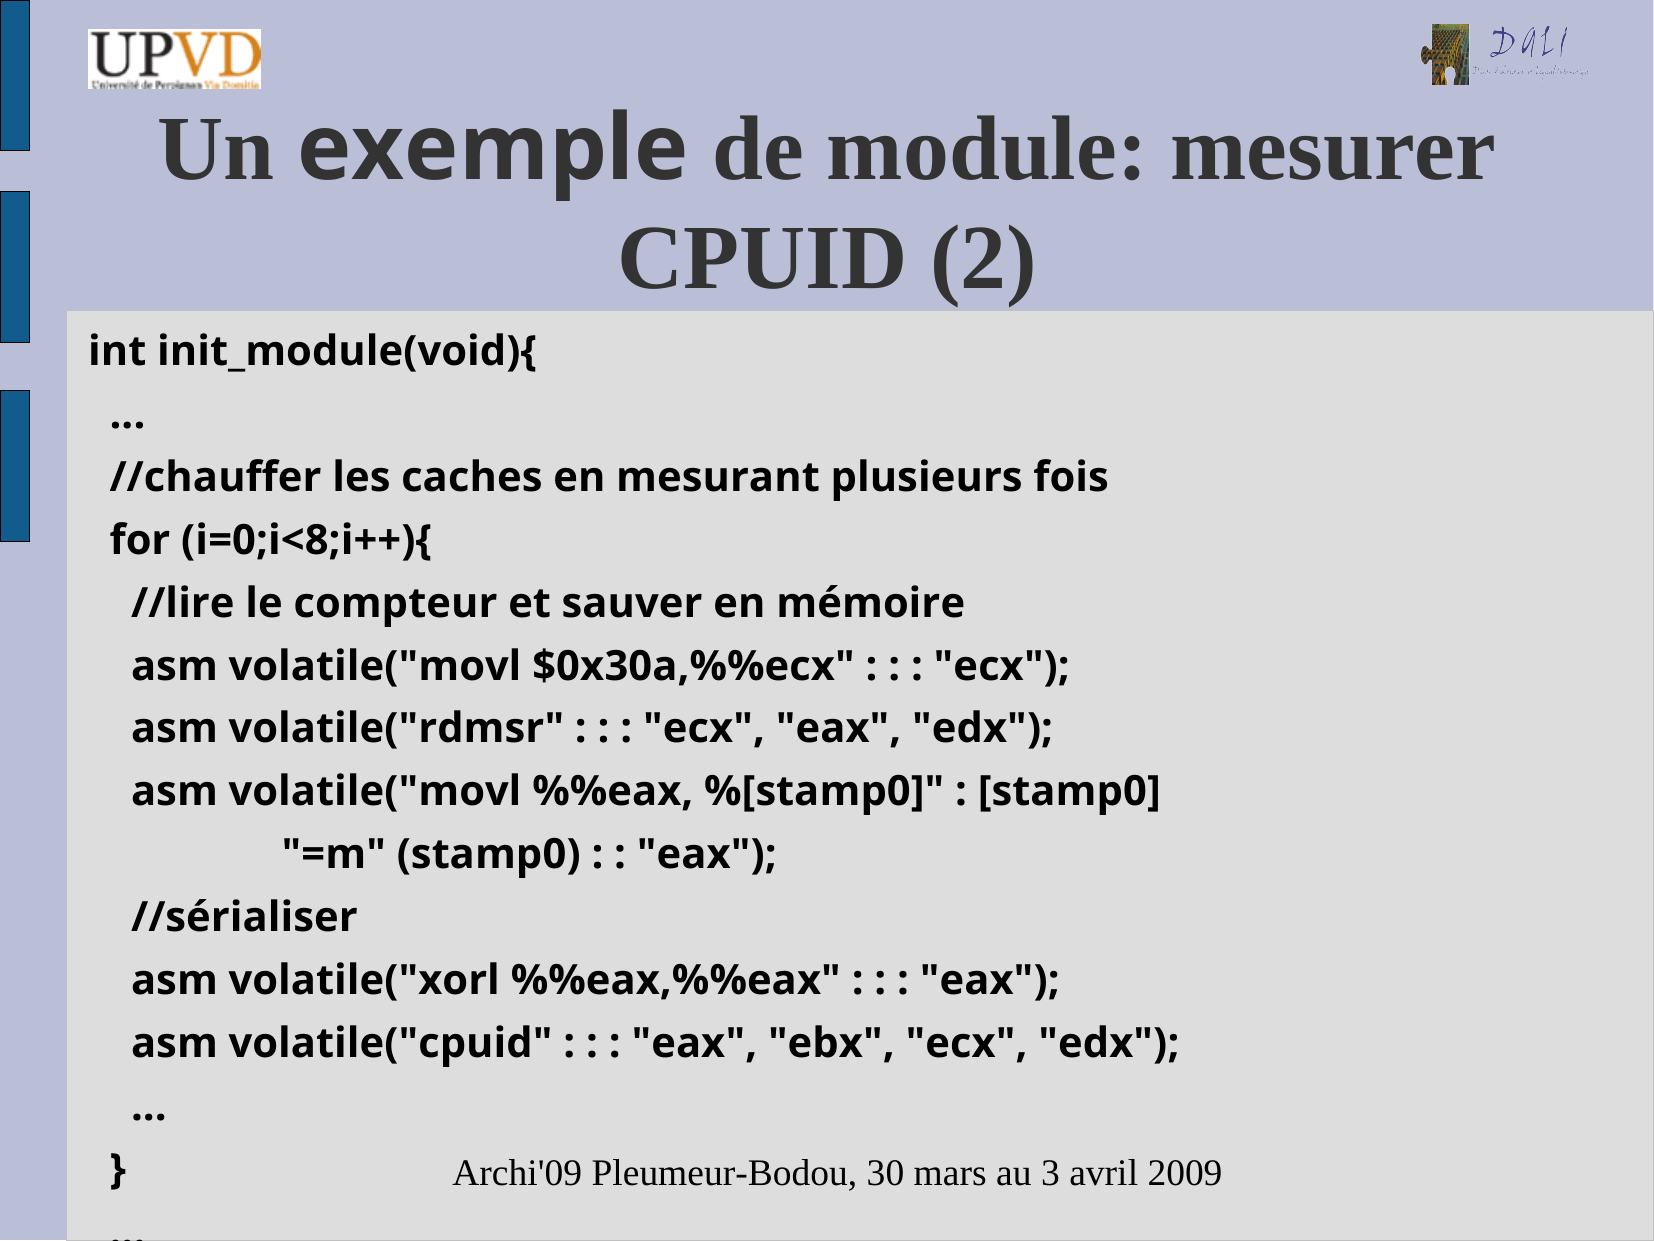

# Un exemple de module: mesurer CPUID (2)
int init_module(void){
 ...
 //chauffer les caches en mesurant plusieurs fois
 for (i=0;i<8;i++){
 //lire le compteur et sauver en mémoire
 asm volatile("movl $0x30a,%%ecx" : : : "ecx");
 asm volatile("rdmsr" : : : "ecx", "eax", "edx");
 asm volatile("movl %%eax, %[stamp0]" : [stamp0]
 "=m" (stamp0) : : "eax");
 //sérialiser
 asm volatile("xorl %%eax,%%eax" : : : "eax");
 asm volatile("cpuid" : : : "eax", "ebx", "ecx", "edx");
 ...
 }
 ...
}
Archi'09 Pleumeur-Bodou, 30 mars au 3 avril 2009